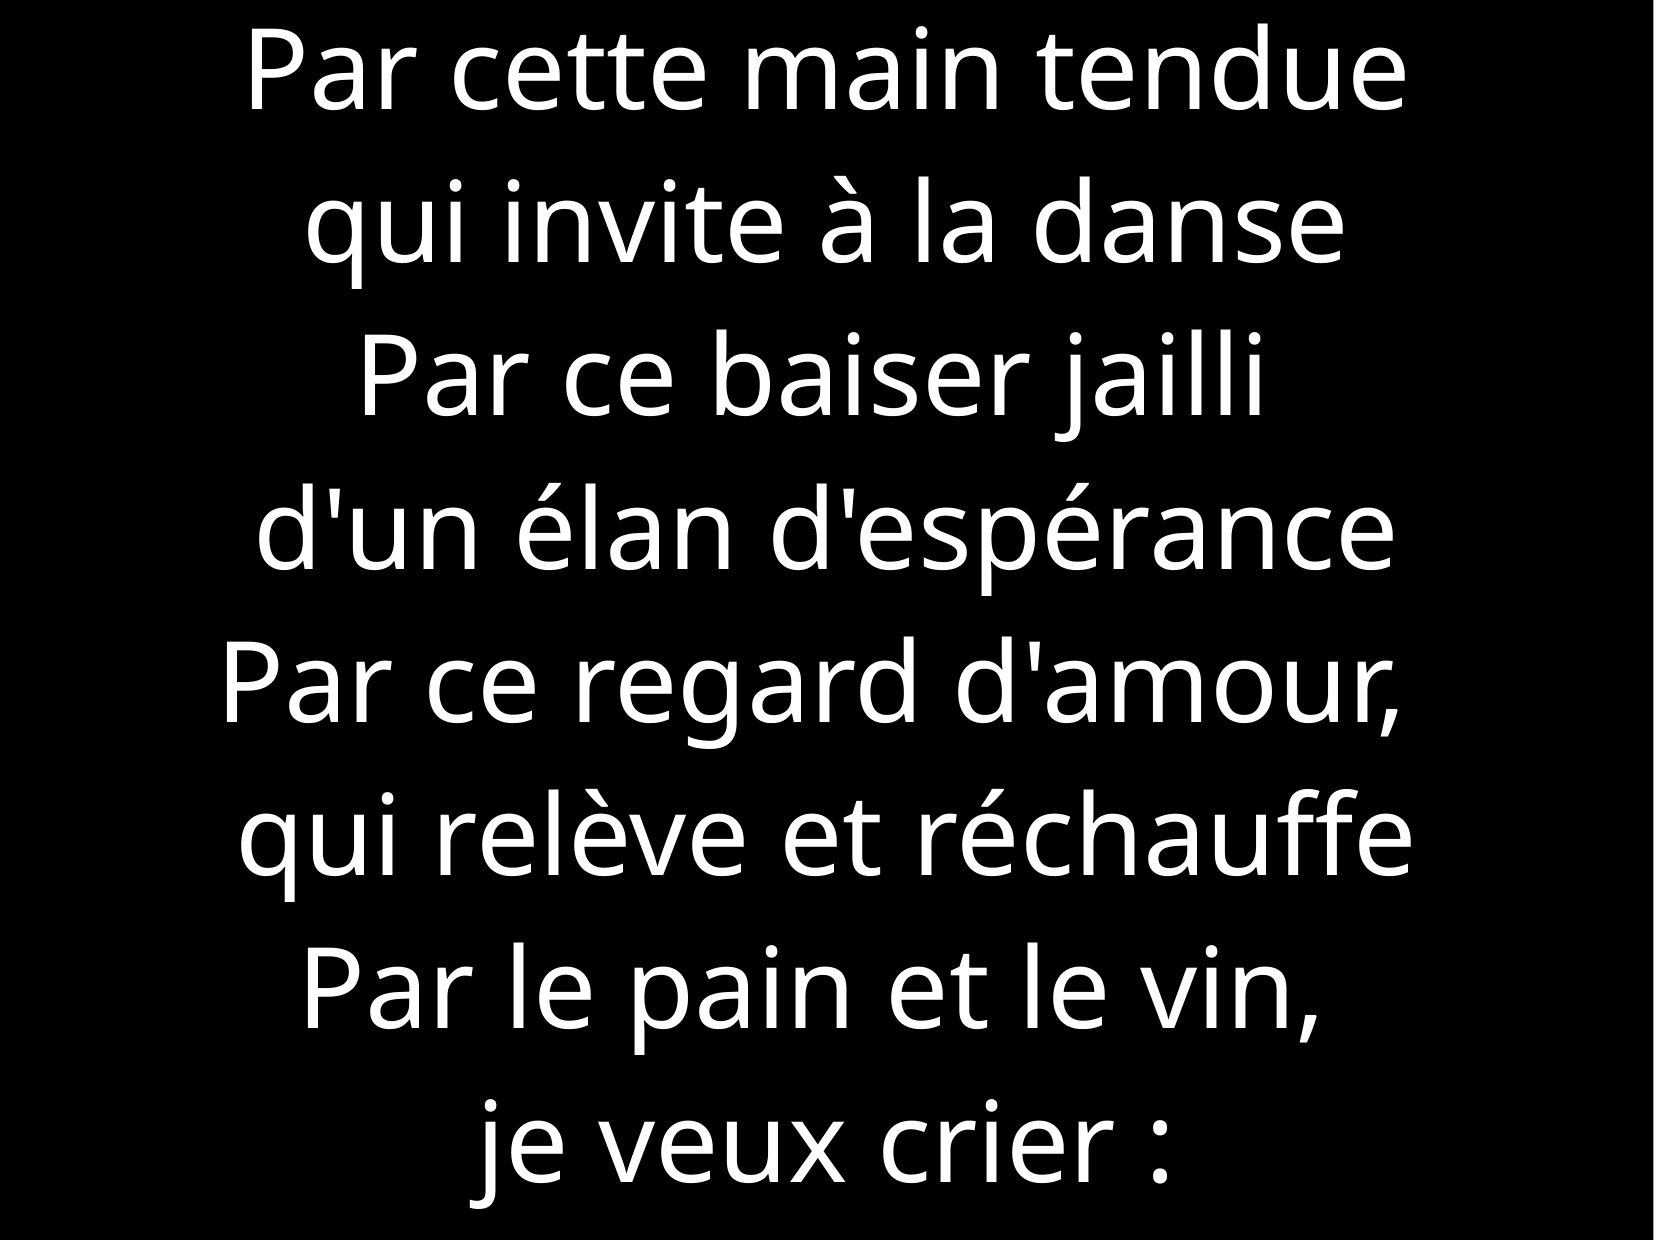

# Par cette main tendue
qui invite à la danse
Par ce baiser jailli
d'un élan d'espérance
Par ce regard d'amour,
qui relève et réchauffe
Par le pain et le vin,
je veux crier :